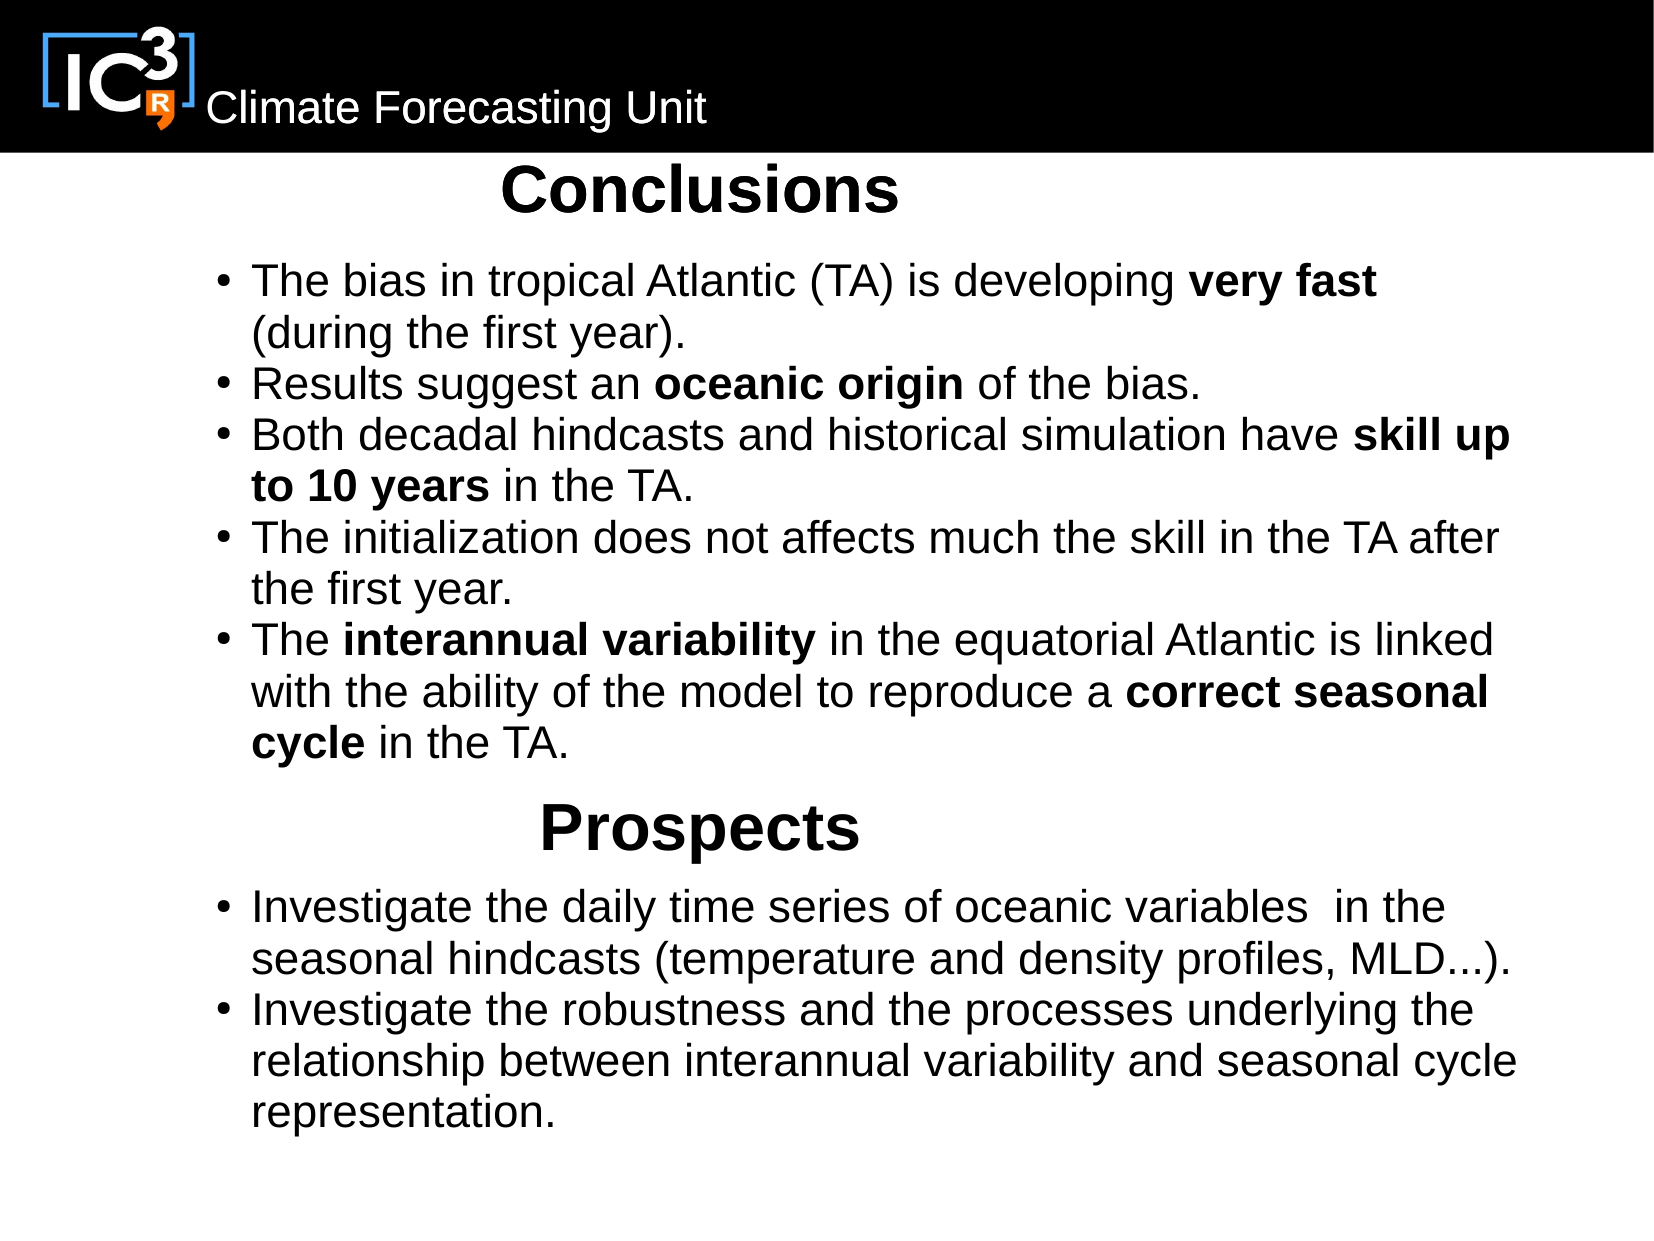

Climate Forecasting Unit
Conclusions
Conclusions
The bias in tropical Atlantic (TA) is developing very fast (during the first year).
Results suggest an oceanic origin of the bias.
Both decadal hindcasts and historical simulation have skill up to 10 years in the TA.
The initialization does not affects much the skill in the TA after the first year.
The interannual variability in the equatorial Atlantic is linked with the ability of the model to reproduce a correct seasonal cycle in the TA.
Prospects
Investigate the daily time series of oceanic variables in the seasonal hindcasts (temperature and density profiles, MLD...).
Investigate the robustness and the processes underlying the relationship between interannual variability and seasonal cycle representation.